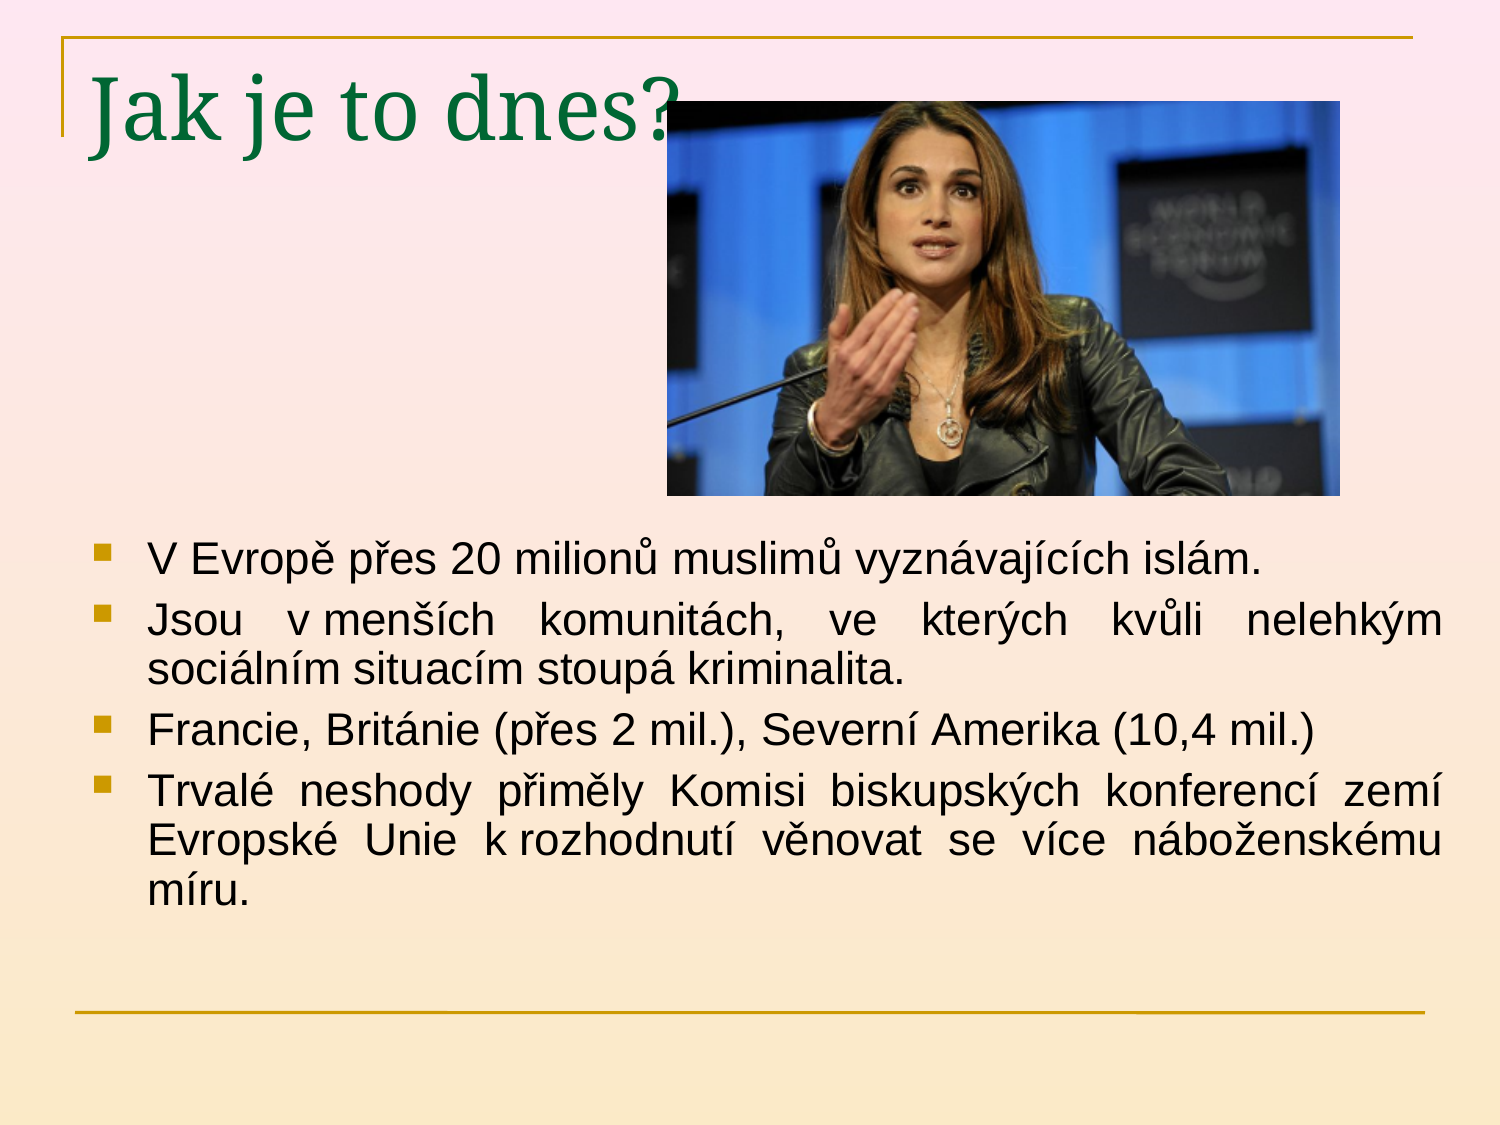

# Jak je to dnes?
V Evropě přes 20 milionů muslimů vyznávajících islám.
Jsou v menších komunitách, ve kterých kvůli nelehkým sociálním situacím stoupá kriminalita.
Francie, Británie (přes 2 mil.), Severní Amerika (10,4 mil.)
Trvalé neshody přiměly Komisi biskupských konferencí zemí Evropské Unie k rozhodnutí věnovat se více náboženskému míru.